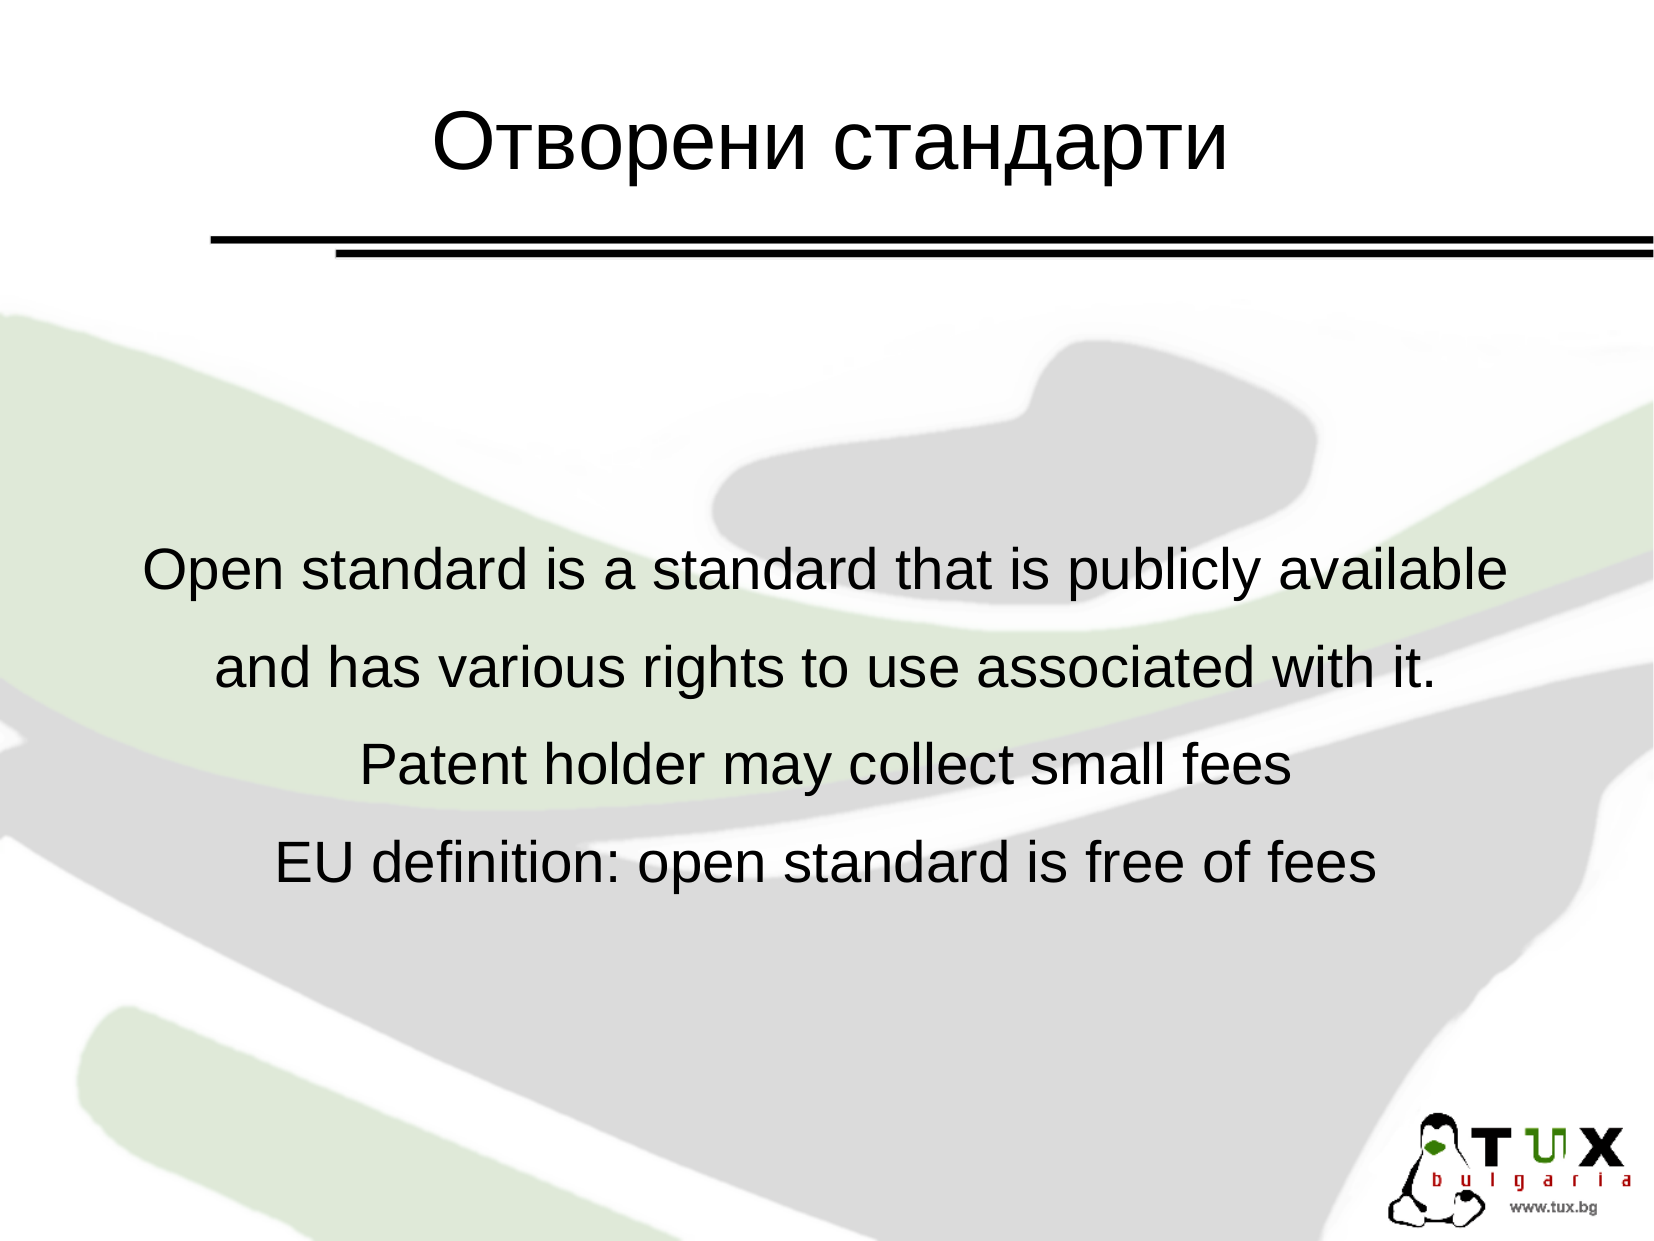

# Отворени стандарти
Open standard is a standard that is publicly available
and has various rights to use associated with it.
Patent holder may collect small fees
EU definition: open standard is free of fees